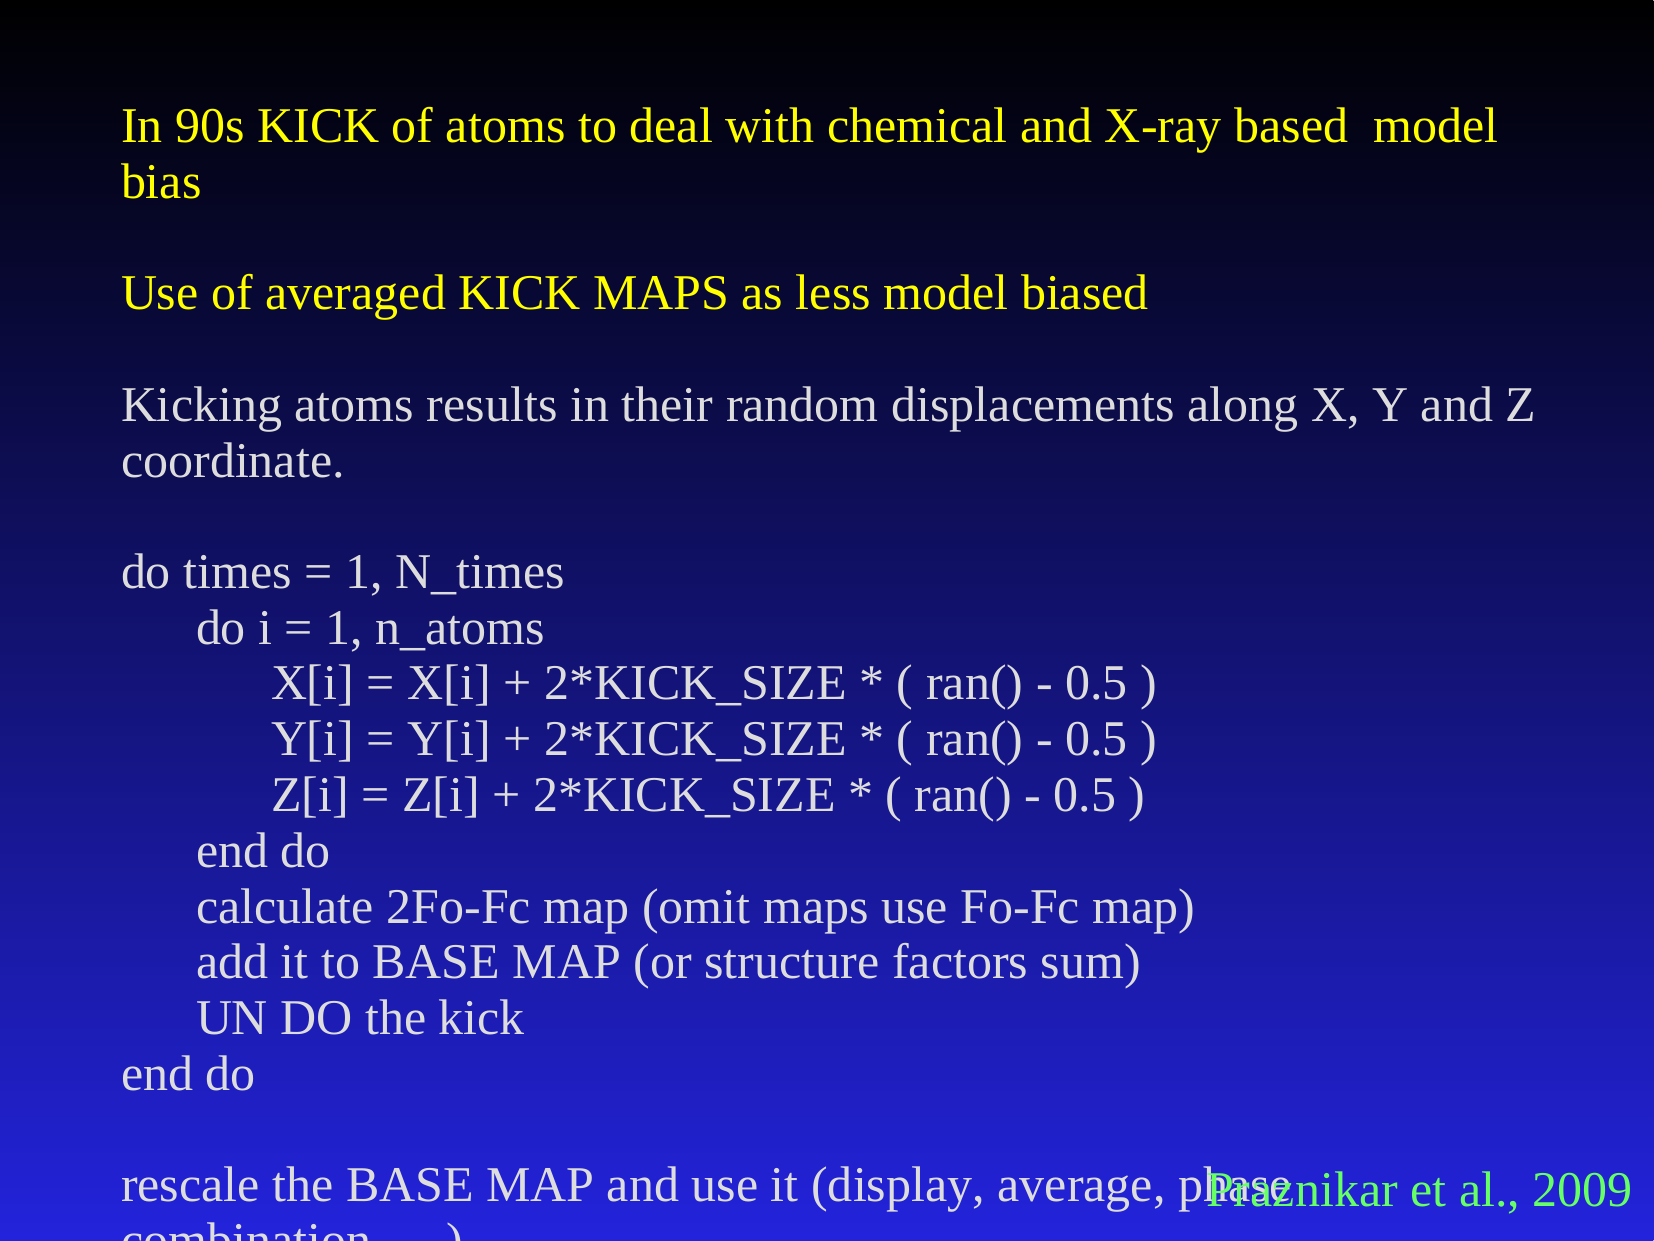

In 90s KICK of atoms to deal with chemical and X-ray based model bias
Use of averaged KICK MAPS as less model biased
Kicking atoms results in their random displacements along X, Y and Z coordinate.
do times = 1, N_times
	do i = 1, n_atoms
		X[i] = X[i] + 2*KICK_SIZE * ( ran() - 0.5 )
		Y[i] = Y[i] + 2*KICK_SIZE * ( ran() - 0.5 )
		Z[i] = Z[i] + 2*KICK_SIZE * ( ran() - 0.5 )
	end do
	calculate 2Fo-Fc map (omit maps use Fo-Fc map)
	add it to BASE MAP (or structure factors sum)
	UN DO the kick
end do
rescale the BASE MAP and use it (display, average, phase combination, ....)
Praznikar et al., 2009